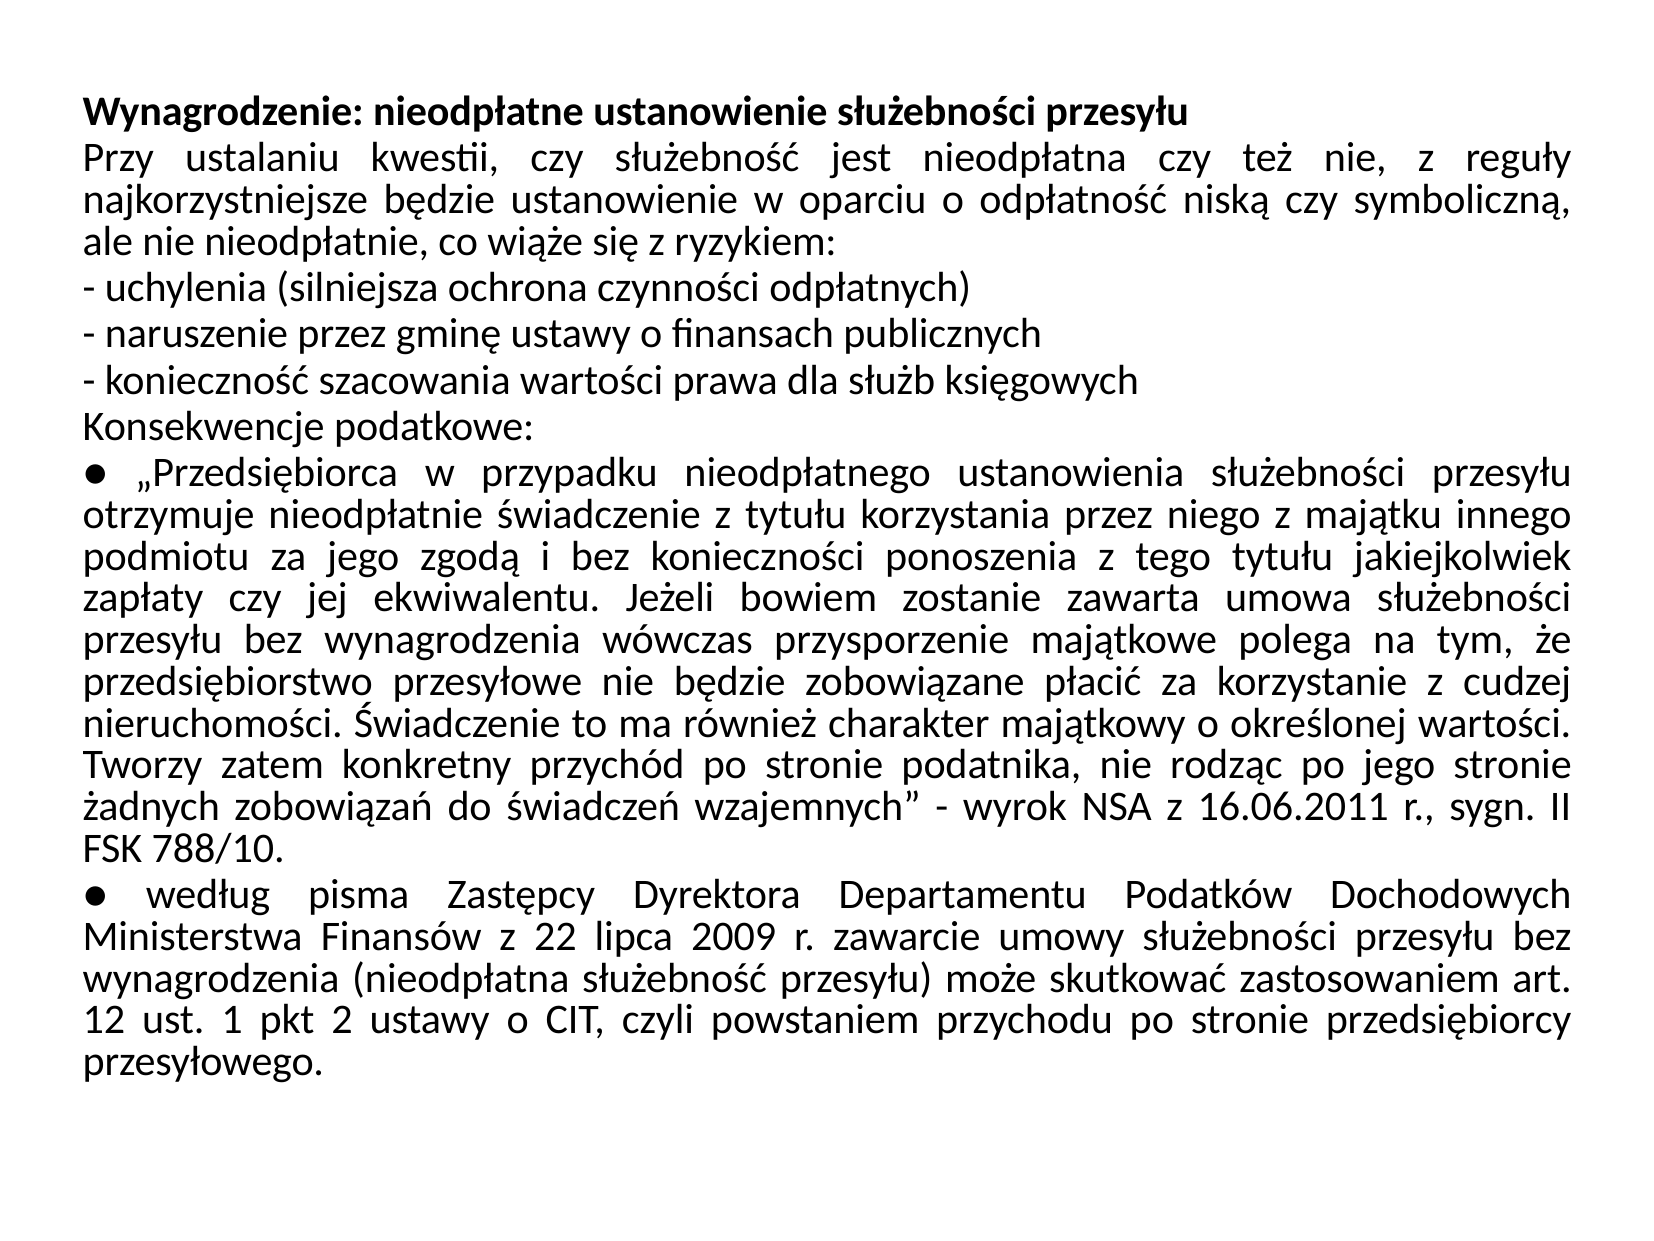

#
Wynagrodzenie: nieodpłatne ustanowienie służebności przesyłu
Przy ustalaniu kwestii, czy służebność jest nieodpłatna czy też nie, z reguły najkorzystniejsze będzie ustanowienie w oparciu o odpłatność niską czy symboliczną, ale nie nieodpłatnie, co wiąże się z ryzykiem:
- uchylenia (silniejsza ochrona czynności odpłatnych)
- naruszenie przez gminę ustawy o finansach publicznych
- konieczność szacowania wartości prawa dla służb księgowych
Konsekwencje podatkowe:
● „Przedsiębiorca w przypadku nieodpłatnego ustanowienia służebności przesyłu otrzymuje nieodpłatnie świadczenie z tytułu korzystania przez niego z majątku innego podmiotu za jego zgodą i bez konieczności ponoszenia z tego tytułu jakiejkolwiek zapłaty czy jej ekwiwalentu. Jeżeli bowiem zostanie zawarta umowa służebności przesyłu bez wynagrodzenia wówczas przysporzenie majątkowe polega na tym, że przedsiębiorstwo przesyłowe nie będzie zobowiązane płacić za korzystanie z cudzej nieruchomości. Świadczenie to ma również charakter majątkowy o określonej wartości. Tworzy zatem konkretny przychód po stronie podatnika, nie rodząc po jego stronie żadnych zobowiązań do świadczeń wzajemnych” - wyrok NSA z 16.06.2011 r., sygn. II FSK 788/10.
● według pisma Zastępcy Dyrektora Departamentu Podatków Dochodowych Ministerstwa Finansów z 22 lipca 2009 r. zawarcie umowy służebności przesyłu bez wynagrodzenia (nieodpłatna służebność przesyłu) może skutkować zastosowaniem art. 12 ust. 1 pkt 2 ustawy o CIT, czyli powstaniem przychodu po stronie przedsiębiorcy przesyłowego.